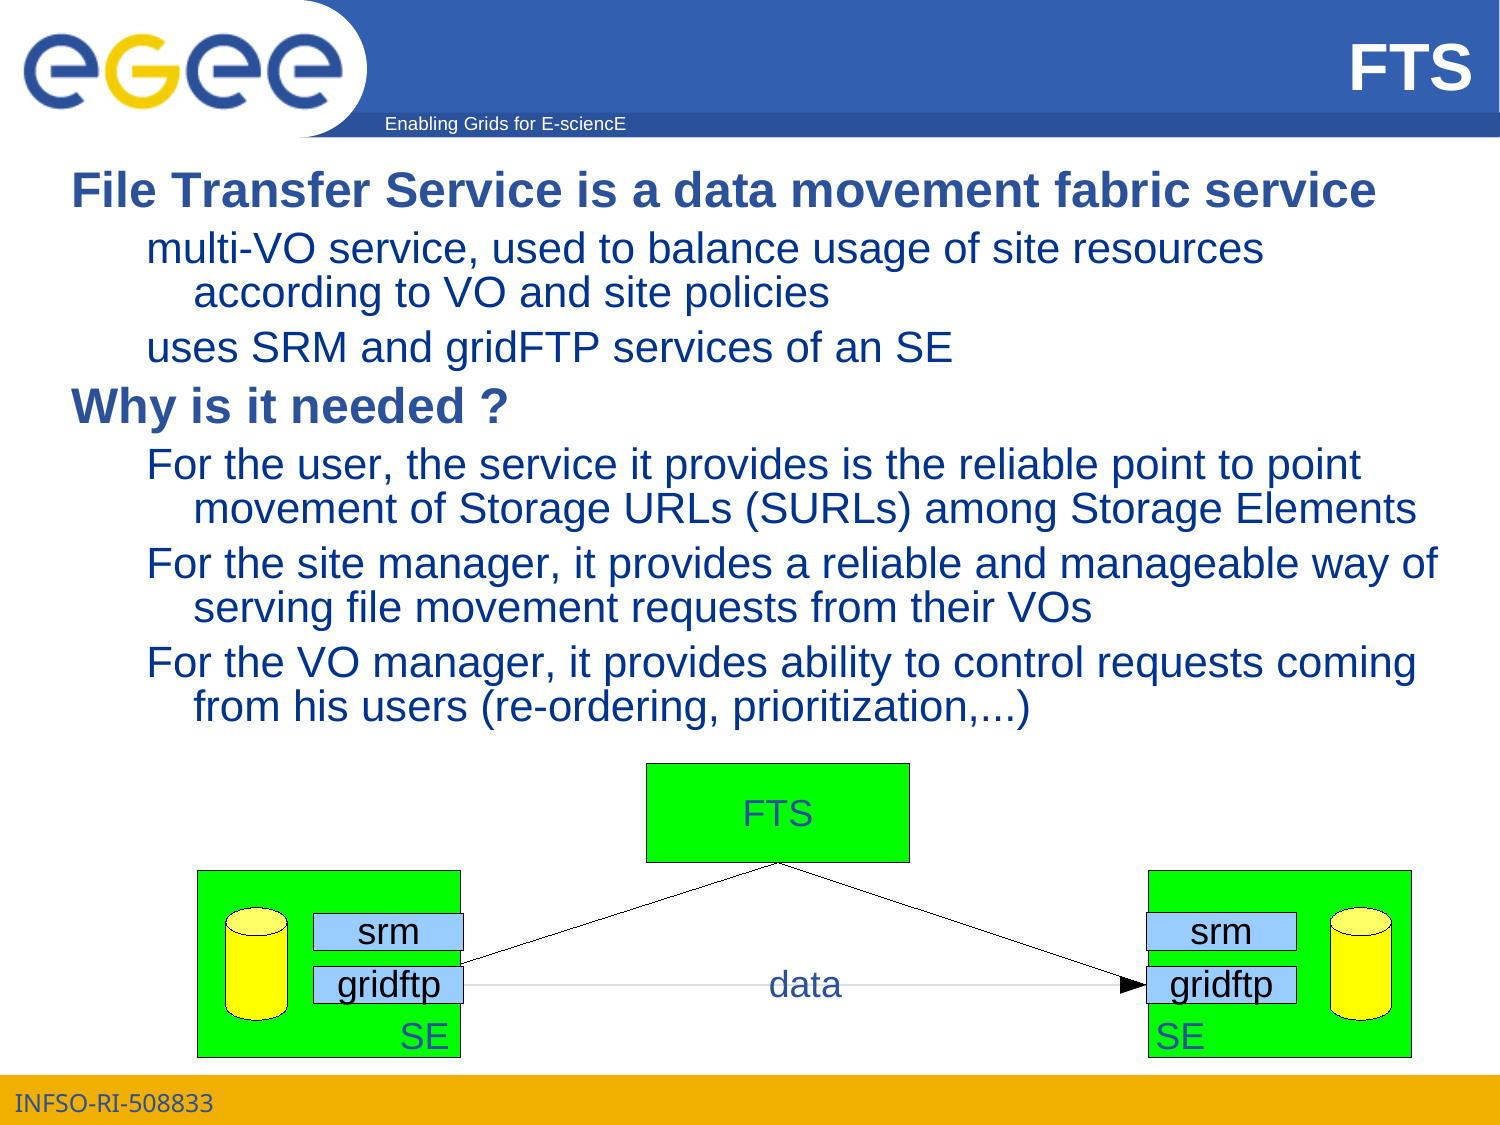

# FTS
File Transfer Service is a data movement fabric service
multi-VO service, used to balance usage of site resources according to VO and site policies
uses SRM and gridFTP services of an SE
Why is it needed ?
For the user, the service it provides is the reliable point to point movement of Storage URLs (SURLs) among Storage Elements
For the site manager, it provides a reliable and manageable way of serving file movement requests from their VOs
For the VO manager, it provides ability to control requests coming from his users (re-ordering, prioritization,...)
FTS
srm
srm
gridftp
gridftp
SE
SE